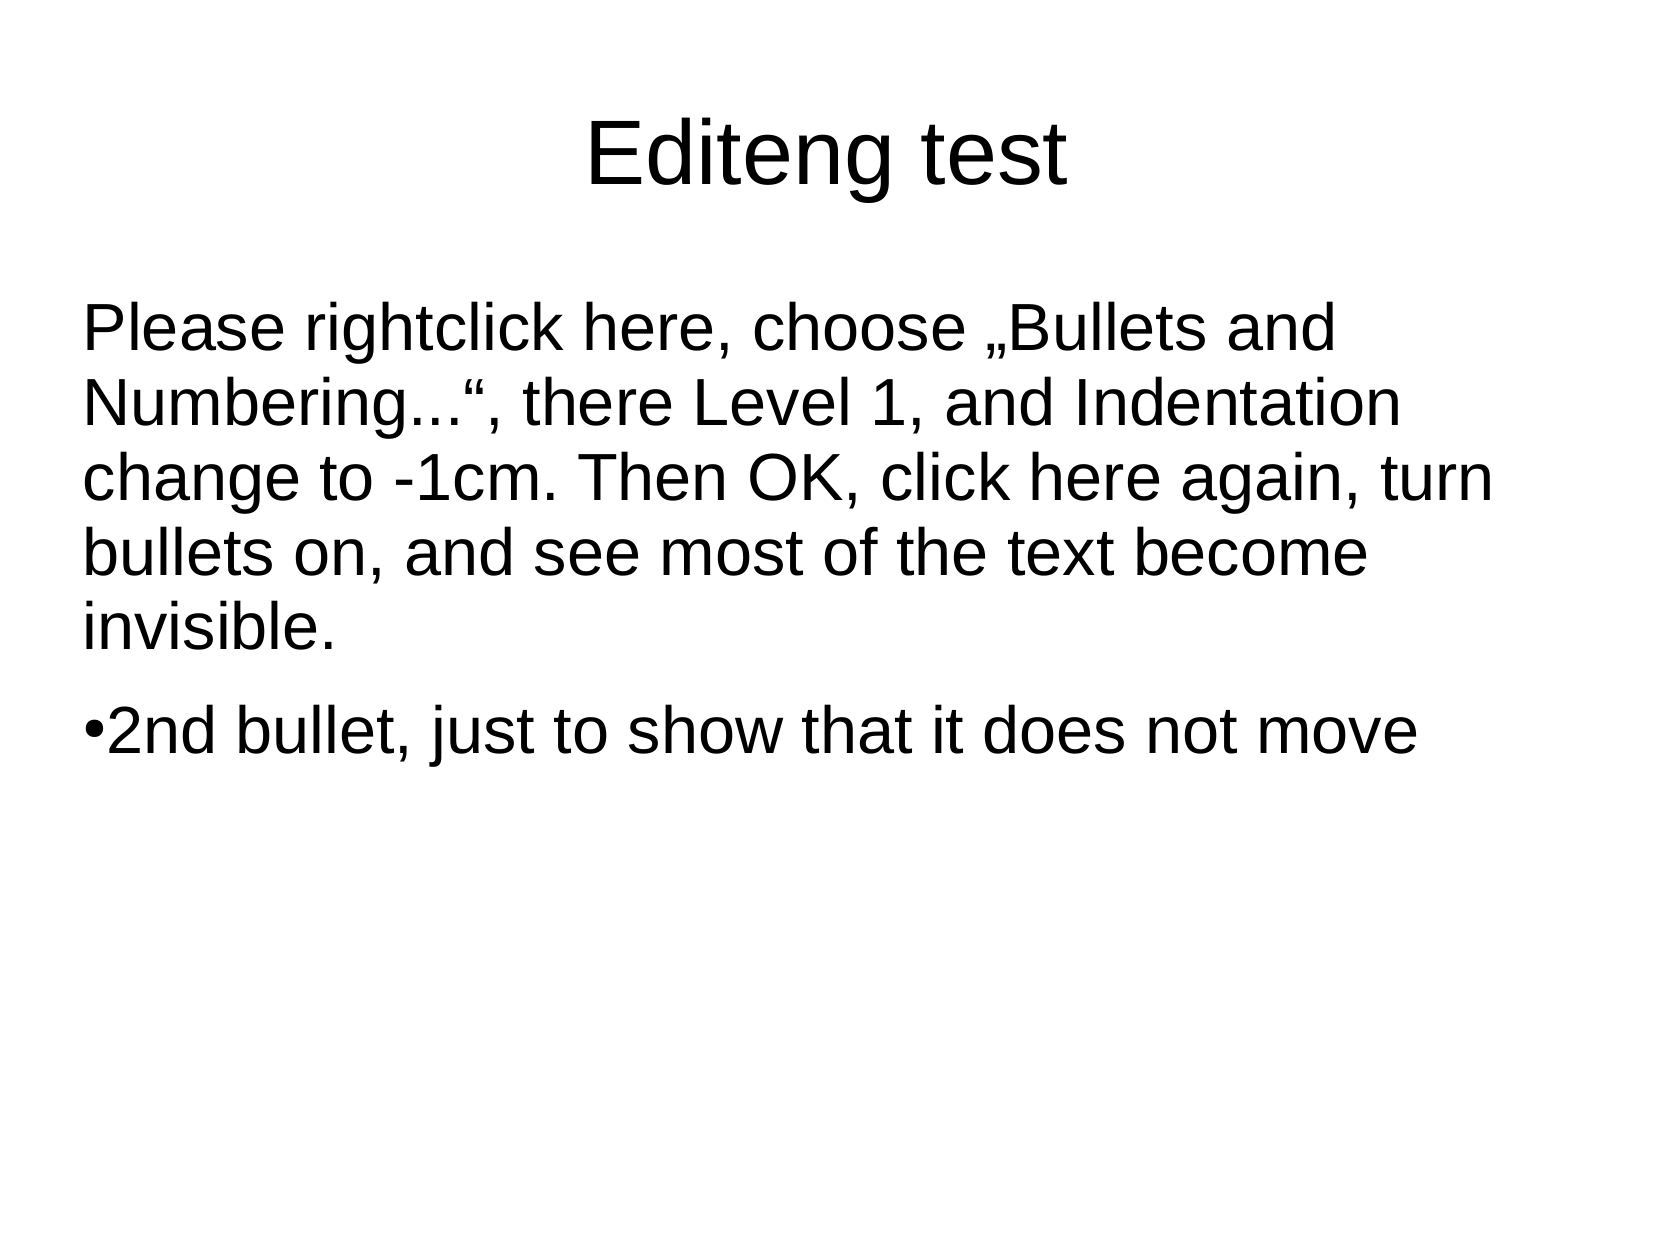

# Editeng test
Please rightclick here, choose „Bullets and Numbering...“, there Level 1, and Indentation change to -1cm. Then OK, click here again, turn bullets on, and see most of the text become invisible.
2nd bullet, just to show that it does not move